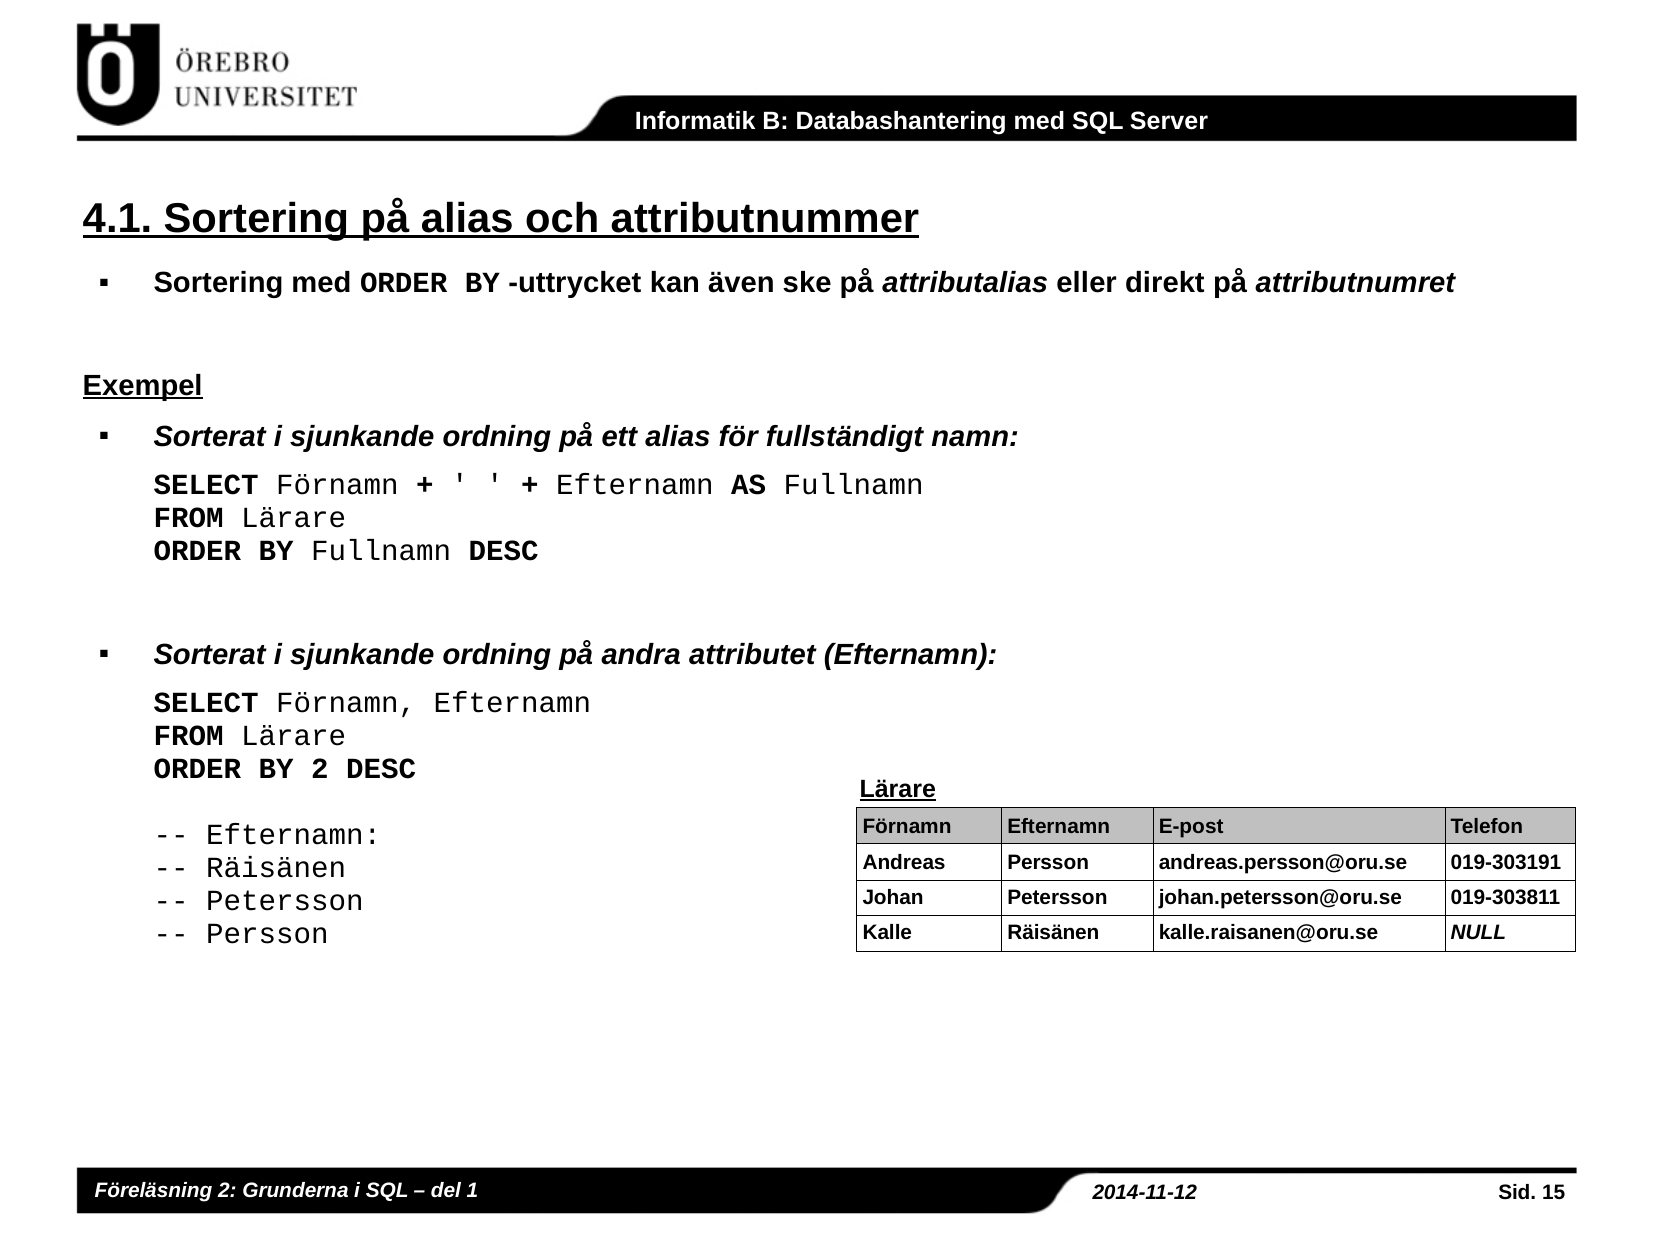

# 4.1. Sortering på alias och attributnummer
Sortering med ORDER BY -uttrycket kan även ske på attributalias eller direkt på attributnumret
Exempel
Sorterat i sjunkande ordning på ett alias för fullständigt namn:
SELECT Förnamn + ' ' + Efternamn AS Fullnamn
FROM Lärare
ORDER BY Fullnamn DESC
Sorterat i sjunkande ordning på andra attributet (Efternamn):
SELECT Förnamn, Efternamn
FROM Lärare
ORDER BY 2 DESC
-- Efternamn:
-- Räisänen
-- Petersson
-- Persson
Lärare
| Förnamn | Efternamn | E-post | Telefon |
| --- | --- | --- | --- |
| Andreas | Persson | andreas.persson@oru.se | 019-303191 |
| Johan | Petersson | johan.petersson@oru.se | 019-303811 |
| Kalle | Räisänen | kalle.raisanen@oru.se | NULL |
Föreläsning 2: Grunderna i SQL – del 1
2014-11-12
15